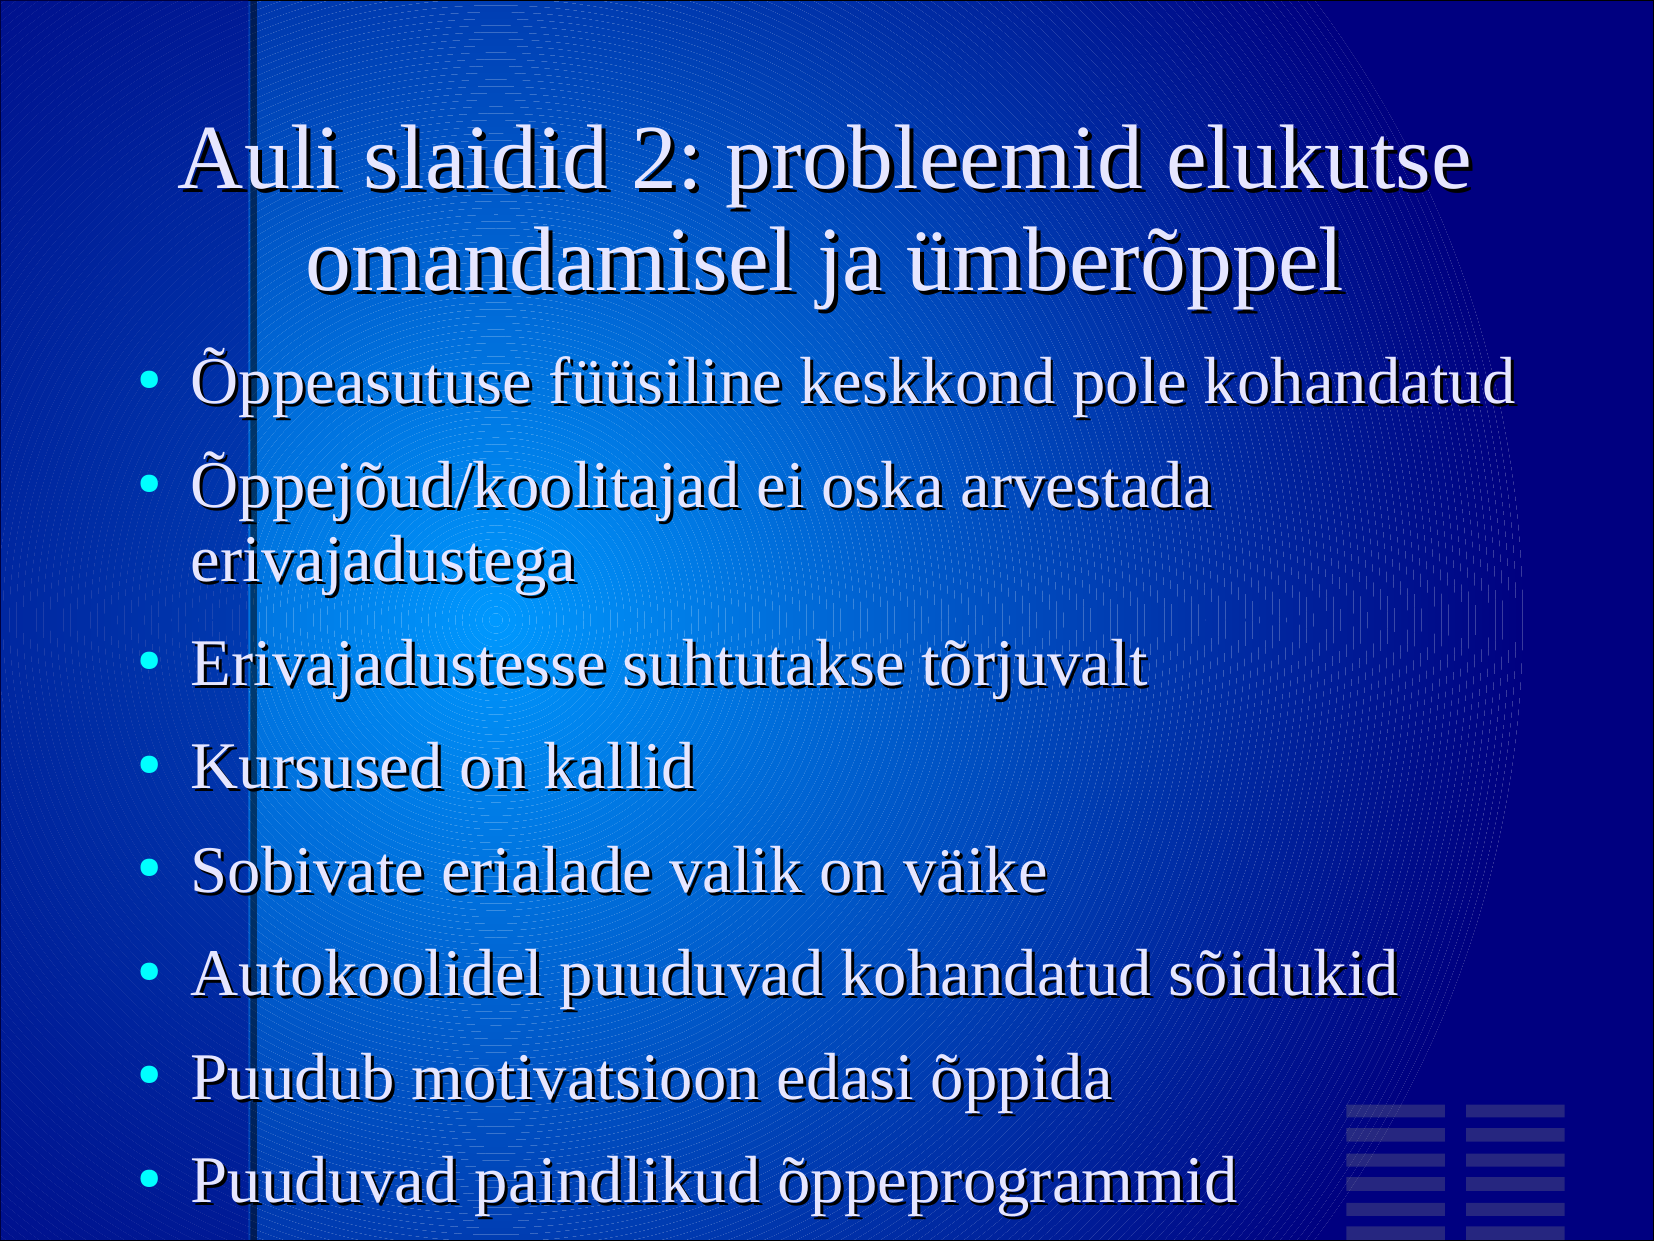

# Auli slaidid 2: probleemid elukutse omandamisel ja ümberõppel
Õppeasutuse füüsiline keskkond pole kohandatud
Õppejõud/koolitajad ei oska arvestada erivajadustega
Erivajadustesse suhtutakse tõrjuvalt
Kursused on kallid
Sobivate erialade valik on väike
Autokoolidel puuduvad kohandatud sõidukid
Puudub motivatsioon edasi õppida
Puuduvad paindlikud õppeprogrammid